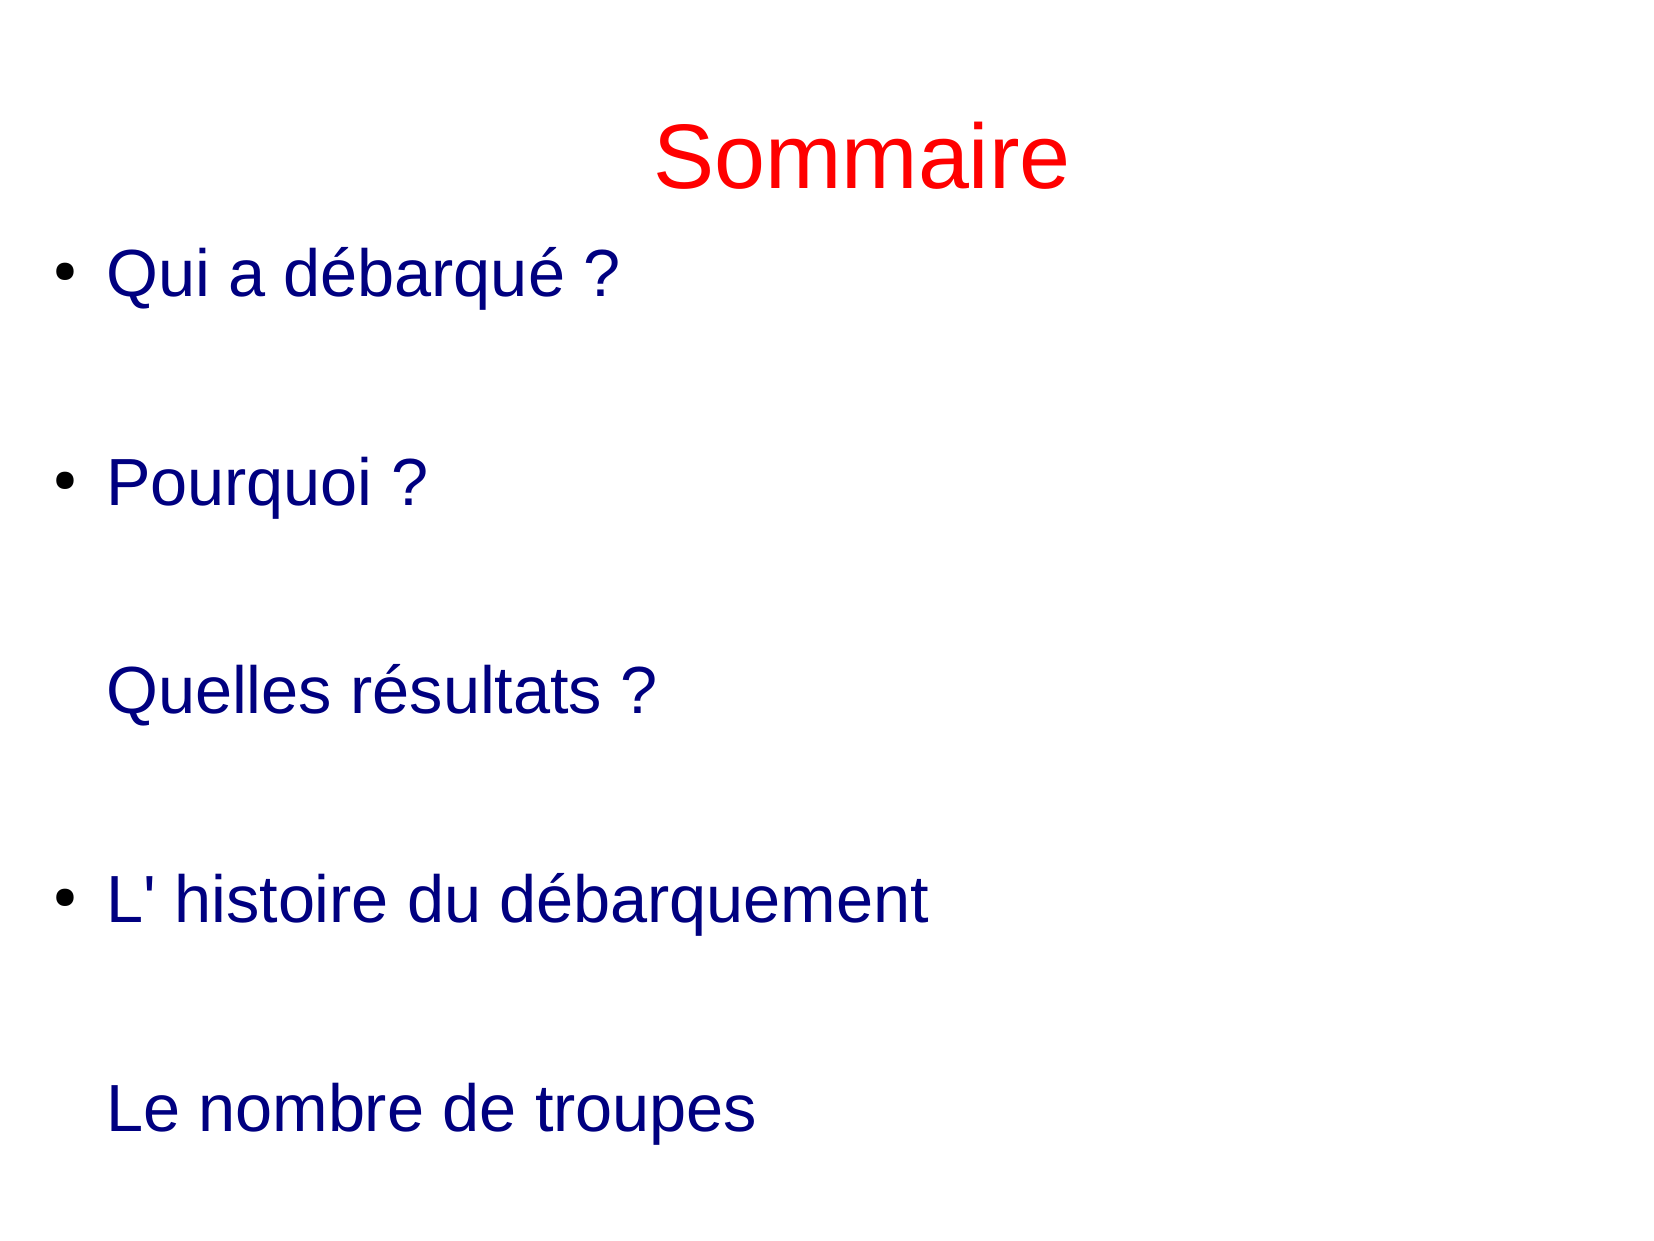

# Sommaire
Qui a débarqué ?
Pourquoi ?
Quelles résultats ?
L' histoire du débarquement
Le nombre de troupes